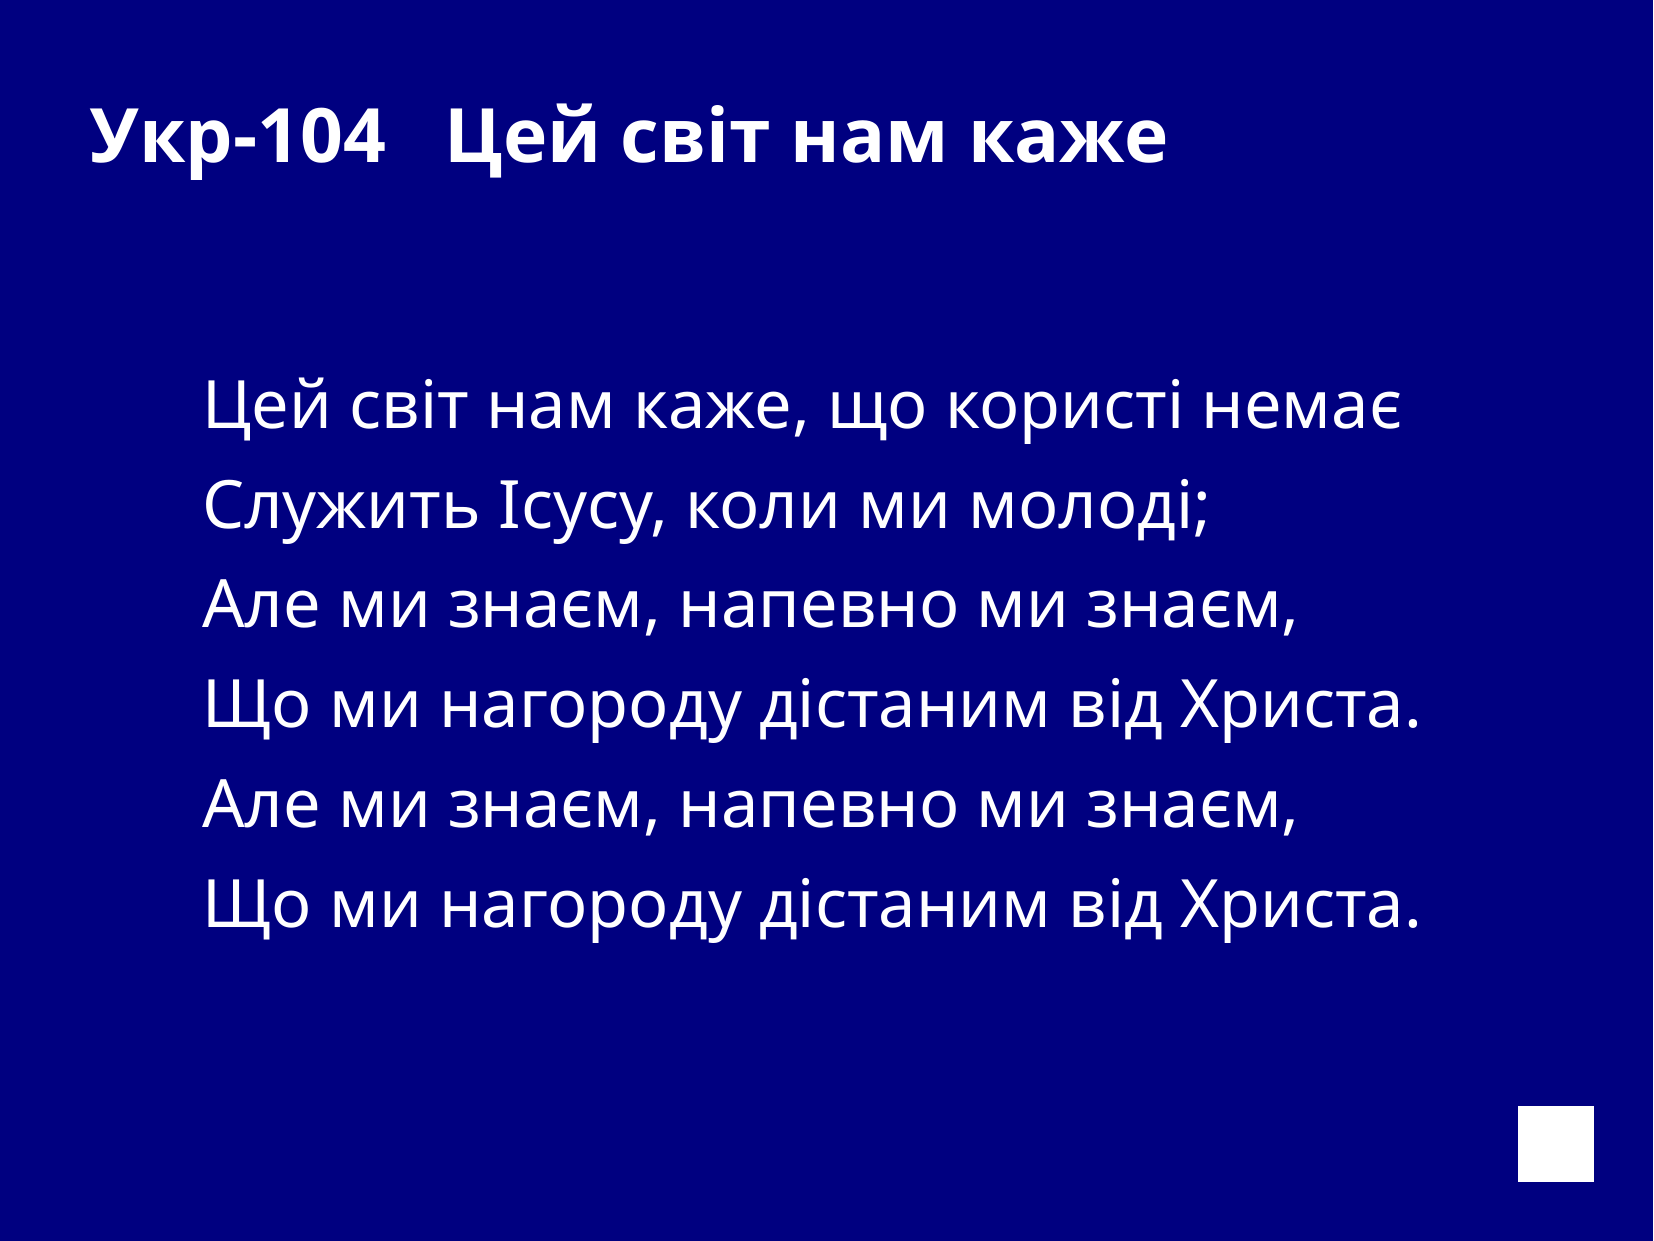

Укр-104 Цей світ нам каже
	Цей світ нам каже, що користі немає
	Служить Ісусу, коли ми молоді;
	Але ми знаєм, напевно ми знаєм,
	Що ми нагороду дістаним від Христа.
	Але ми знаєм, напевно ми знаєм,
	Що ми нагороду дістаним від Христа.